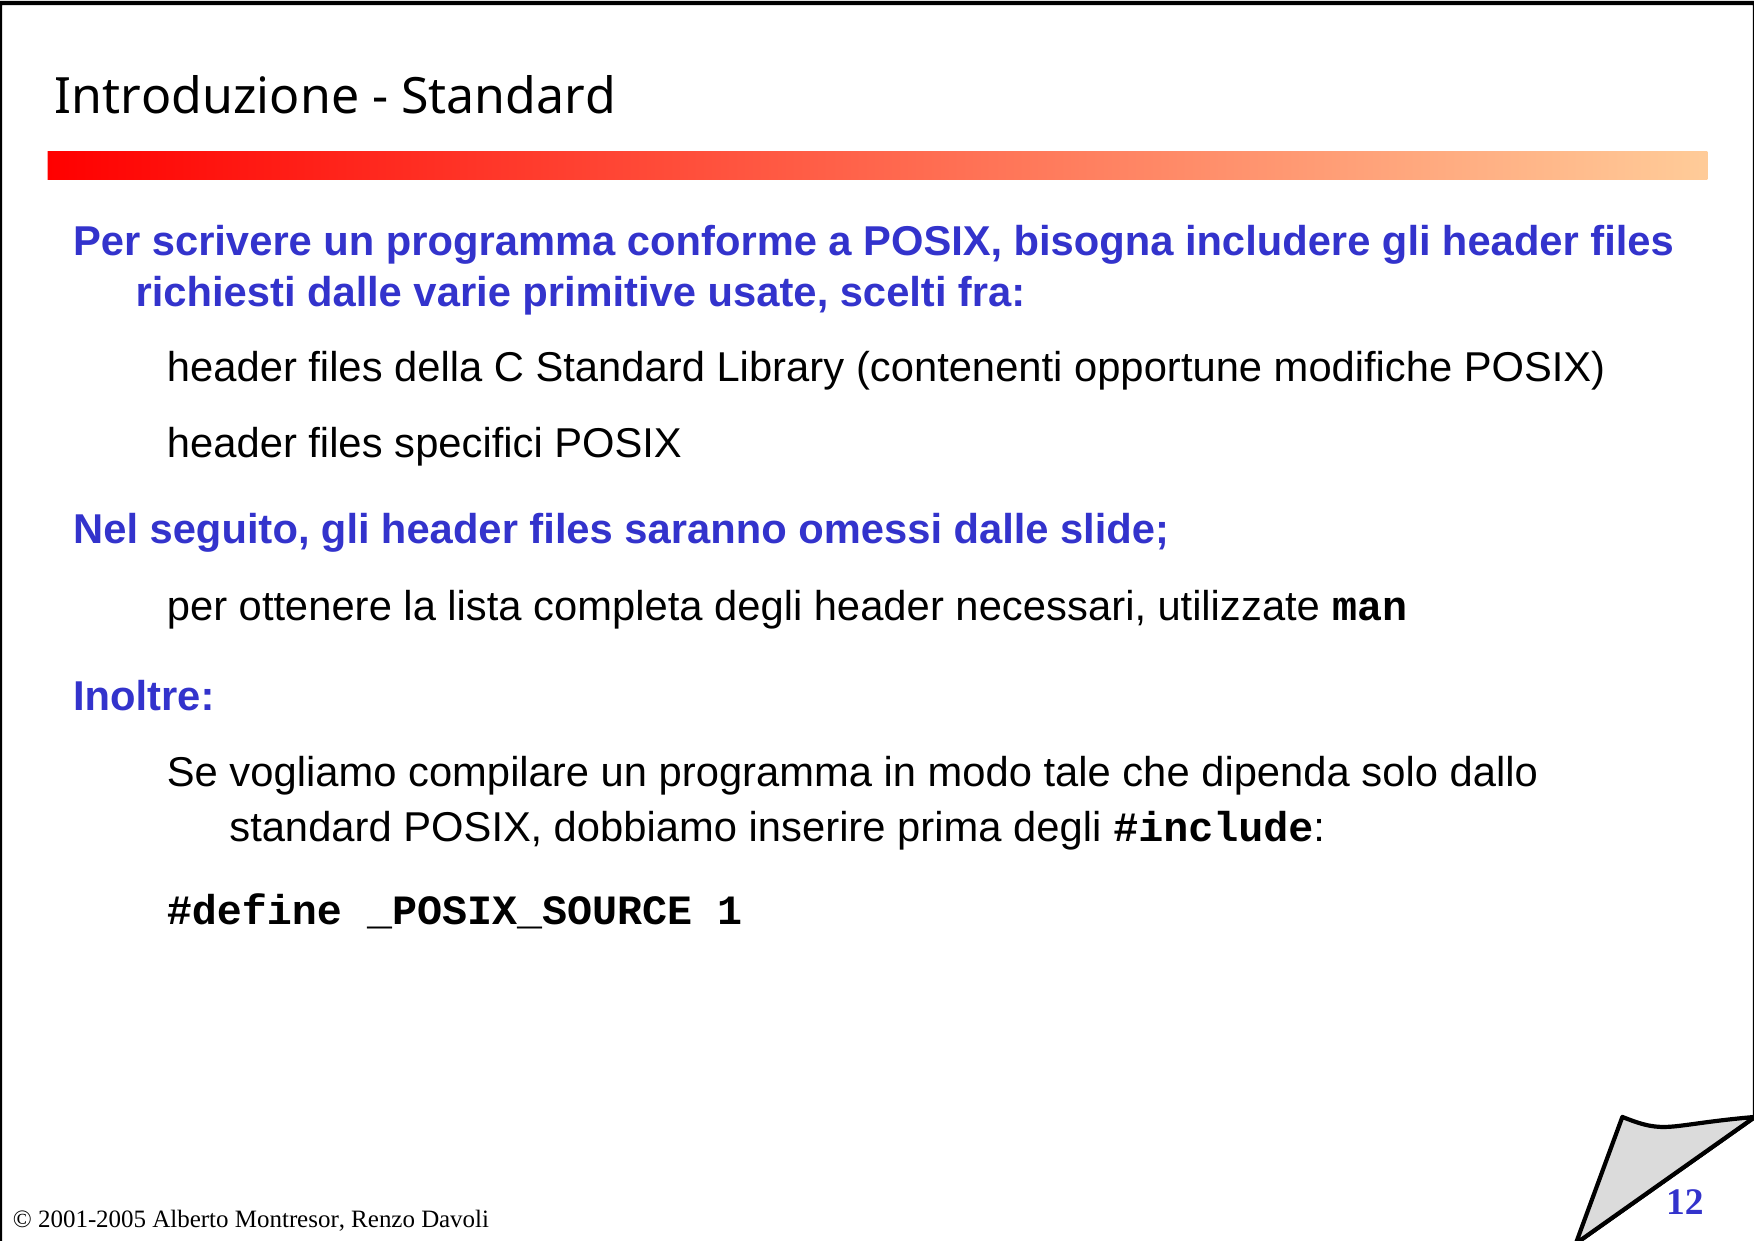

# Introduzione - Standard
Per scrivere un programma conforme a POSIX, bisogna includere gli header files richiesti dalle varie primitive usate, scelti fra:
header files della C Standard Library (contenenti opportune modifiche POSIX)
header files specifici POSIX
Nel seguito, gli header files saranno omessi dalle slide;
per ottenere la lista completa degli header necessari, utilizzate man
Inoltre:
Se vogliamo compilare un programma in modo tale che dipenda solo dallo standard POSIX, dobbiamo inserire prima degli #include:
#define _POSIX_SOURCE 1